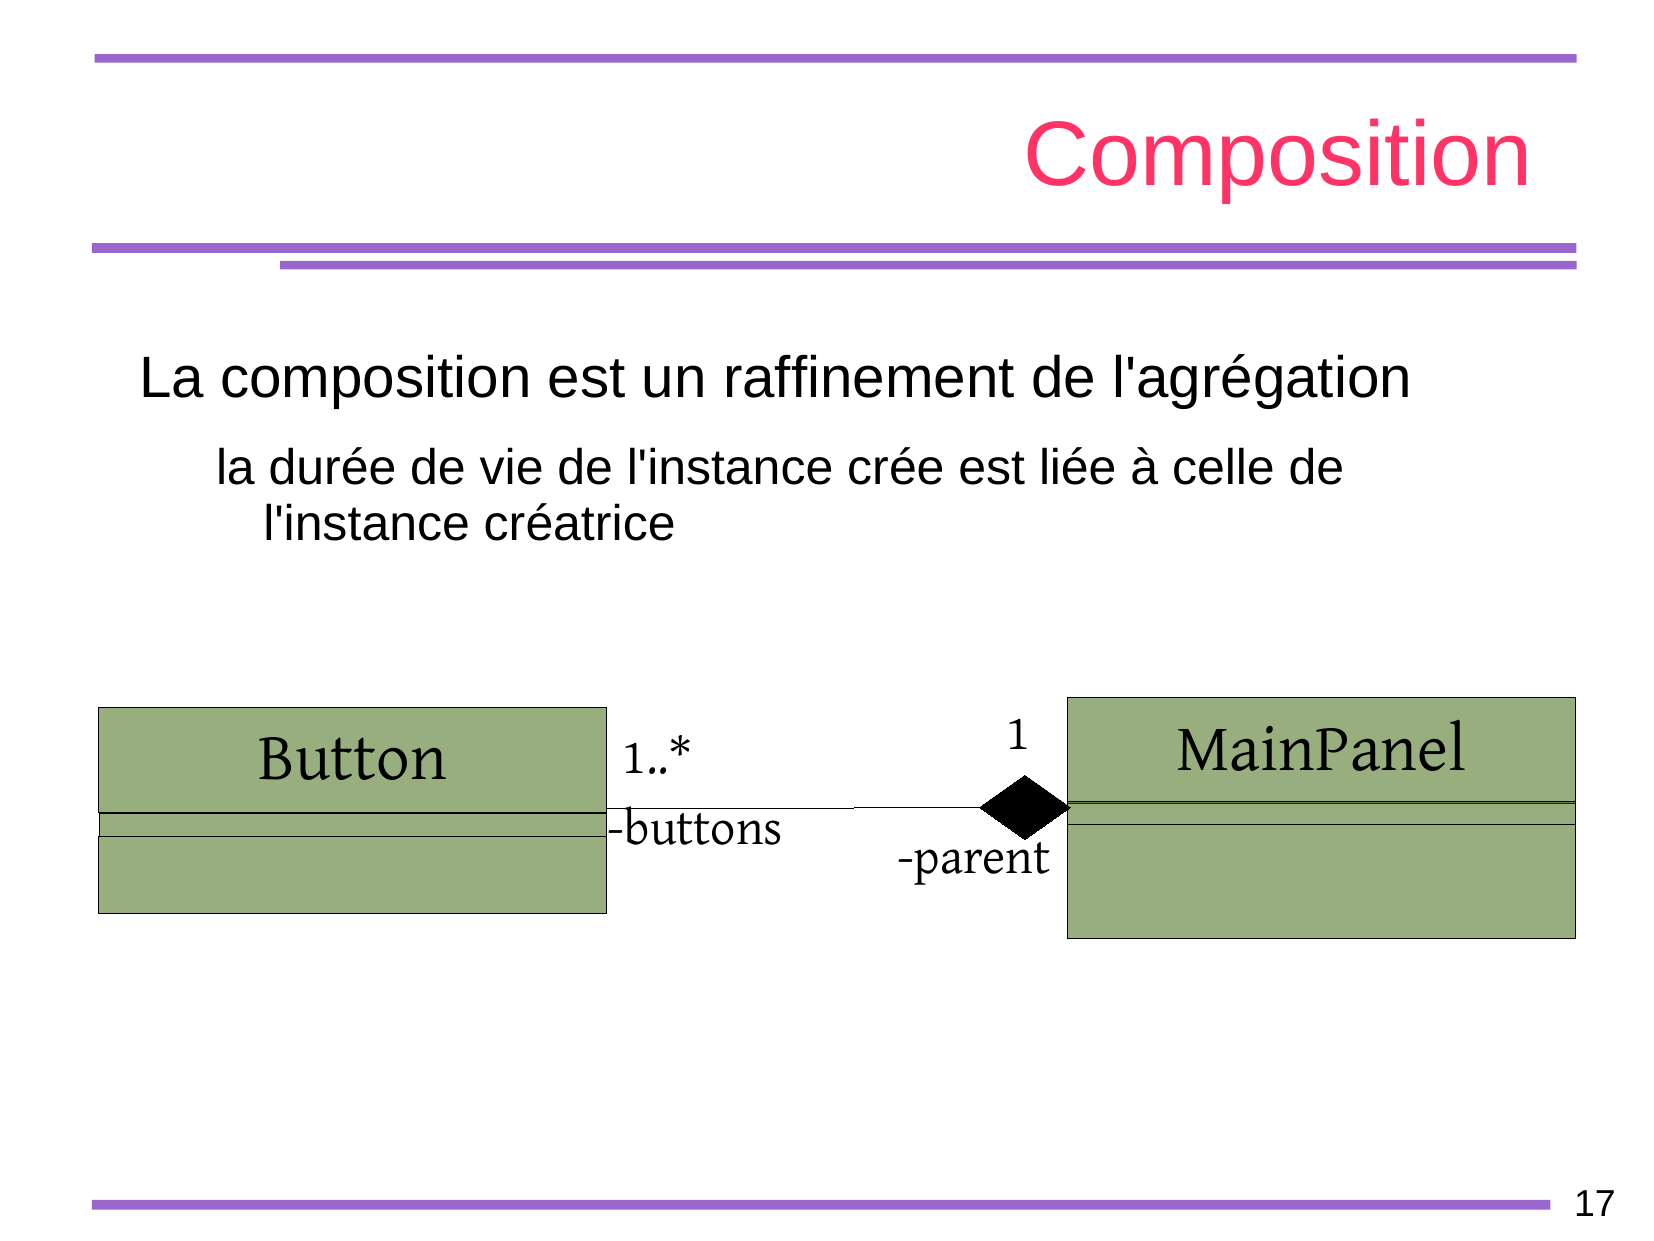

# Composition
La composition est un raffinement de l'agrégation
la durée de vie de l'instance crée est liée à celle de l'instance créatrice
MainPanel
1
Button
1..*
-buttons
-parent